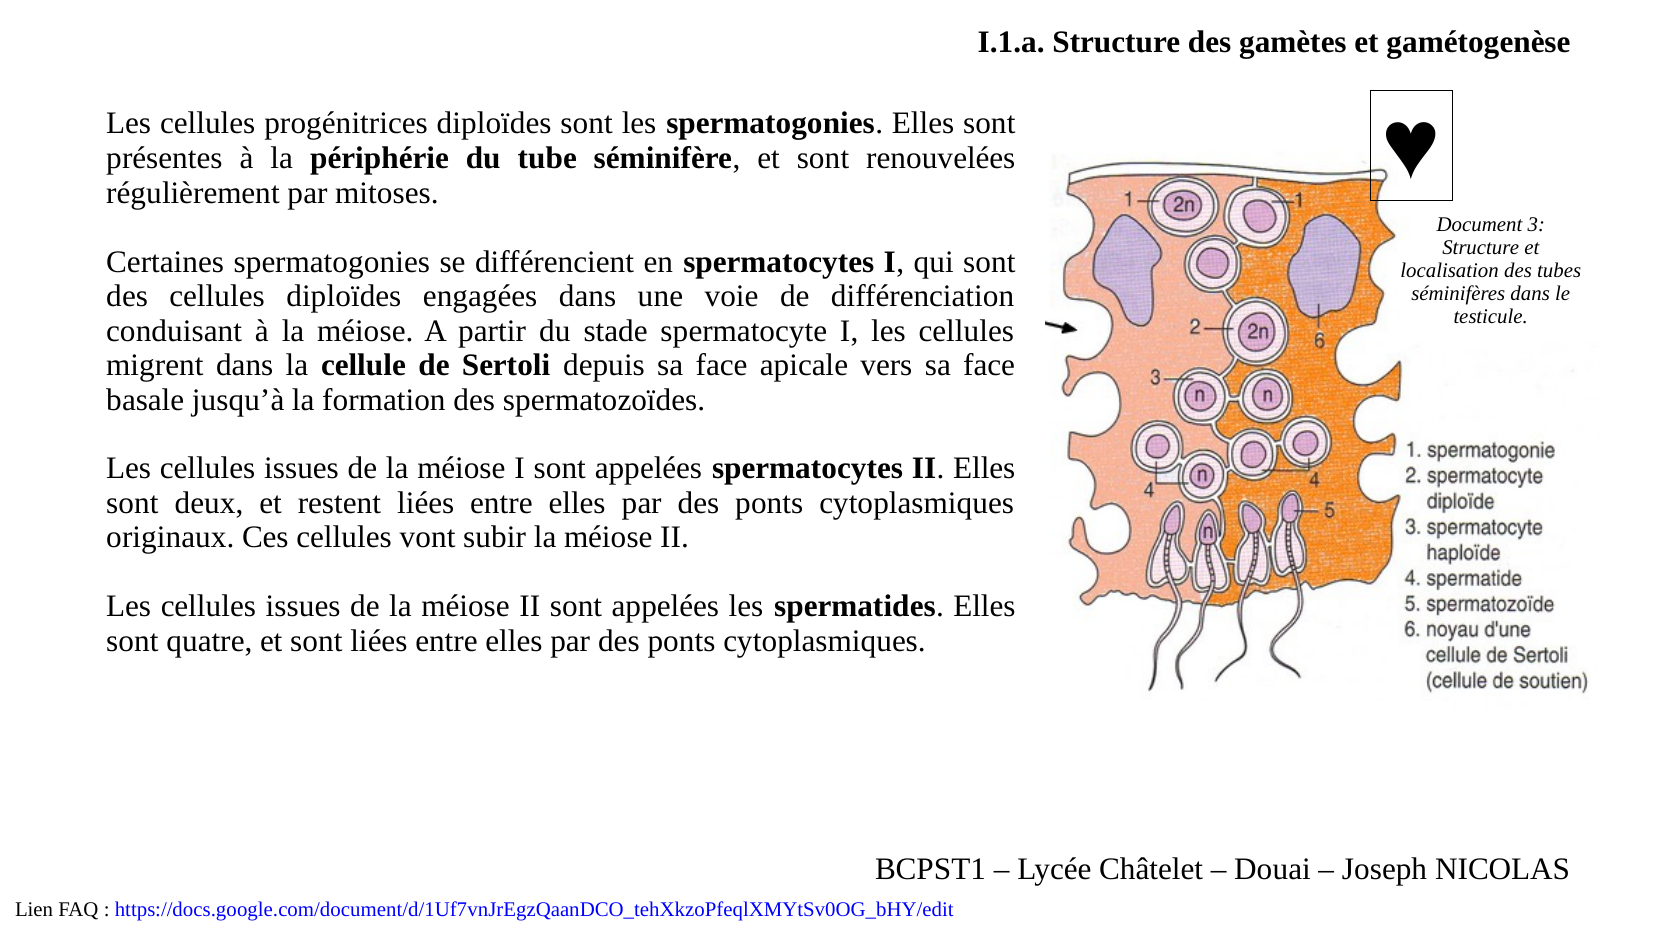

I.1.a. Structure des gamètes et gamétogenèse
♥
Les cellules progénitrices diploïdes sont les spermatogonies. Elles sont présentes à la périphérie du tube séminifère, et sont renouvelées régulièrement par mitoses.
Certaines spermatogonies se différencient en spermatocytes I, qui sont des cellules diploïdes engagées dans une voie de différenciation conduisant à la méiose. A partir du stade spermatocyte I, les cellules migrent dans la cellule de Sertoli depuis sa face apicale vers sa face basale jusqu’à la formation des spermatozoïdes.
Les cellules issues de la méiose I sont appelées spermatocytes II. Elles sont deux, et restent liées entre elles par des ponts cytoplasmiques originaux. Ces cellules vont subir la méiose II.
Les cellules issues de la méiose II sont appelées les spermatides. Elles sont quatre, et sont liées entre elles par des ponts cytoplasmiques.
Document 3: Structure et localisation des tubes séminifères dans le testicule.
♥
BCPST1 – Lycée Châtelet – Douai – Joseph NICOLAS
Lien FAQ : https://docs.google.com/document/d/1Uf7vnJrEgzQaanDCO_tehXkzoPfeqlXMYtSv0OG_bHY/edit